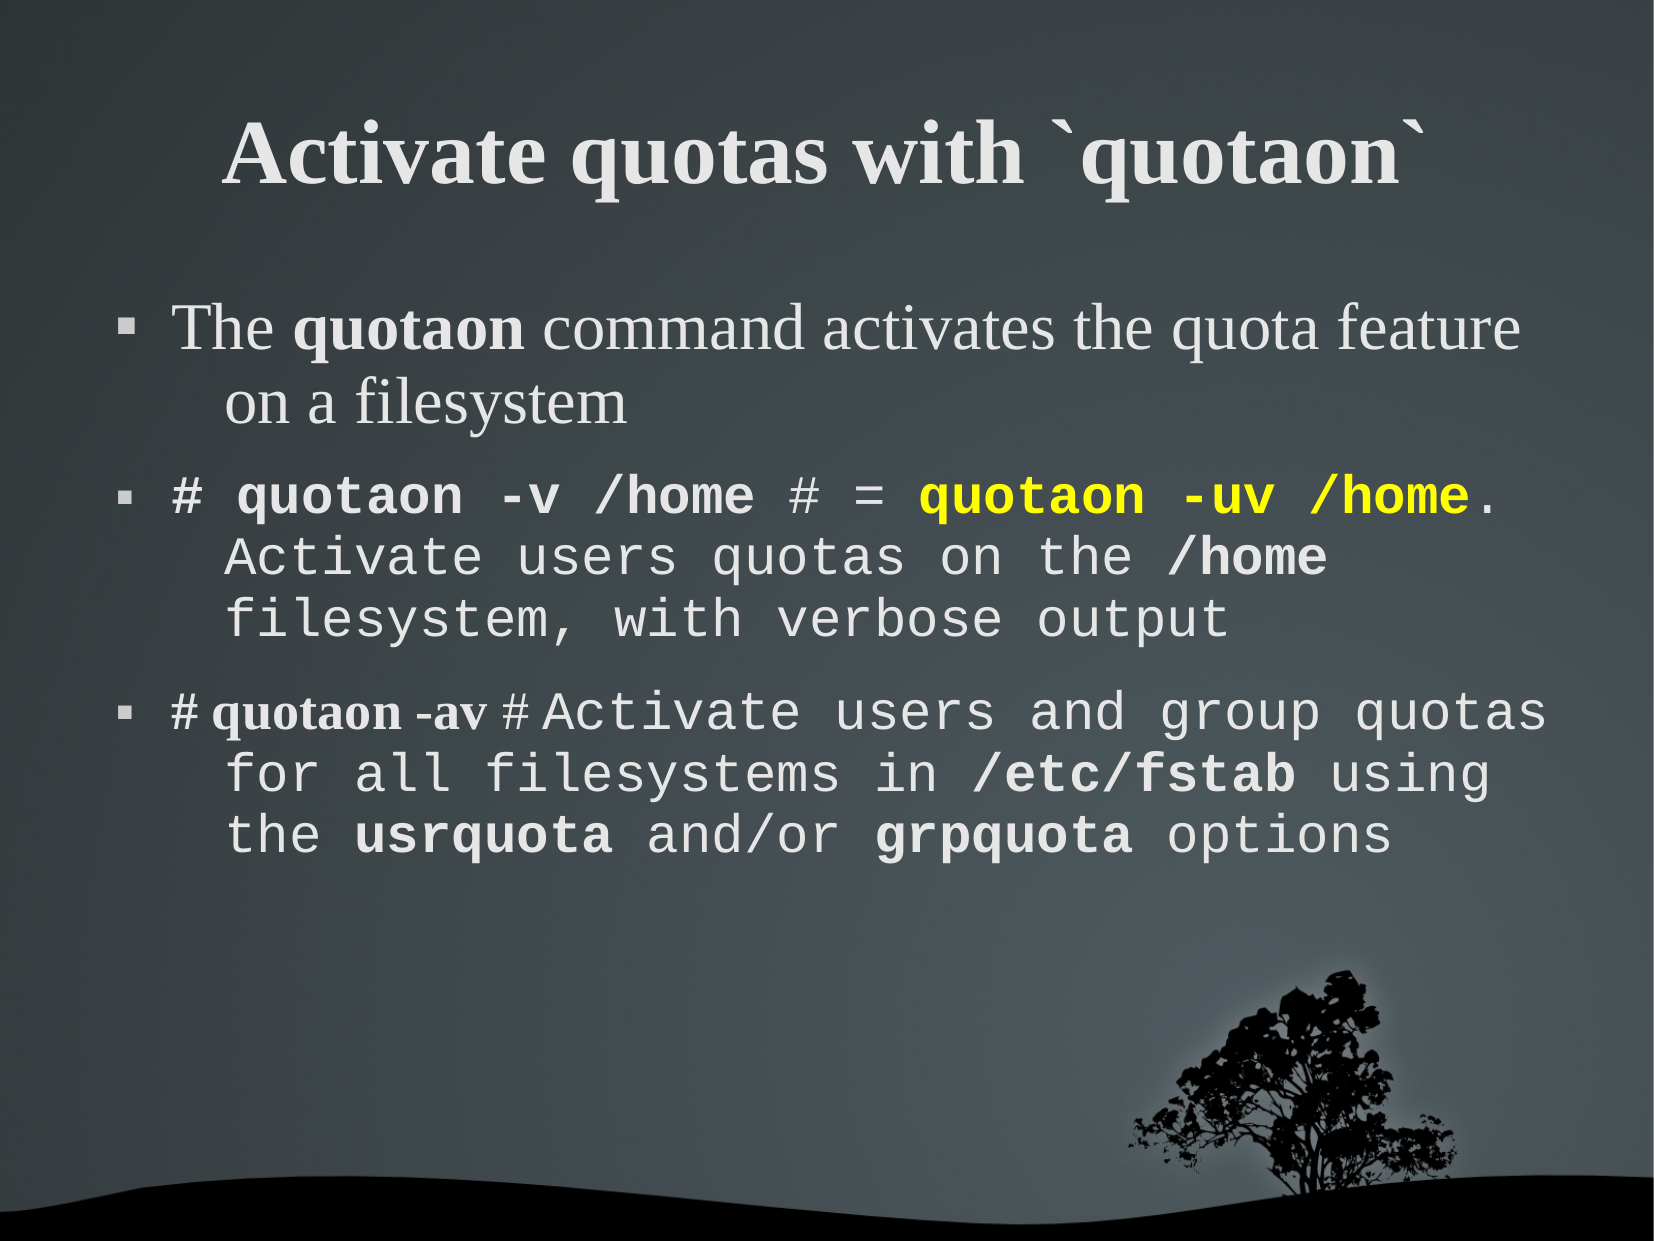

# Activate quotas with `quotaon`
The quotaon command activates the quota feature on a filesystem
# quotaon -v /home # = quotaon -uv /home. Activate users quotas on the /home filesystem, with verbose output
# quotaon -av # Activate users and group quotas for all filesystems in /etc/fstab using the usrquota and/or grpquota options